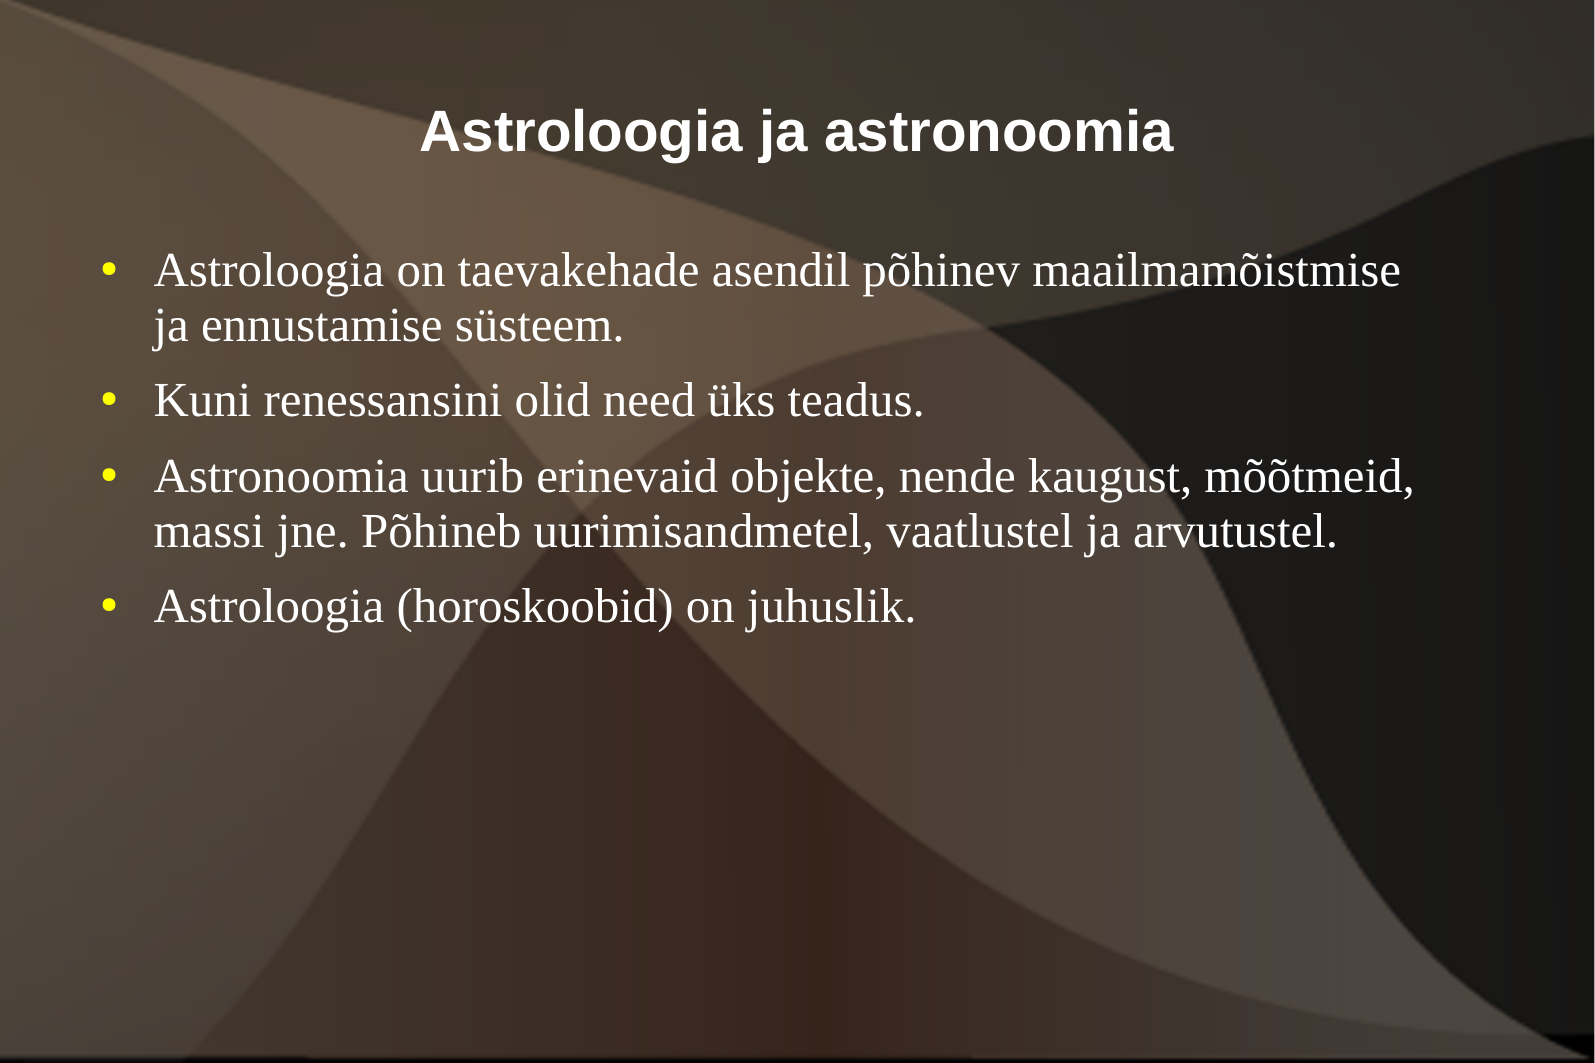

# Astroloogia ja astronoomia
Astroloogia on taevakehade asendil põhinev maailmamõistmise ja ennustamise süsteem.
Kuni renessansini olid need üks teadus.
Astronoomia uurib erinevaid objekte, nende kaugust, mõõtmeid, massi jne. Põhineb uurimisandmetel, vaatlustel ja arvutustel.
Astroloogia (horoskoobid) on juhuslik.